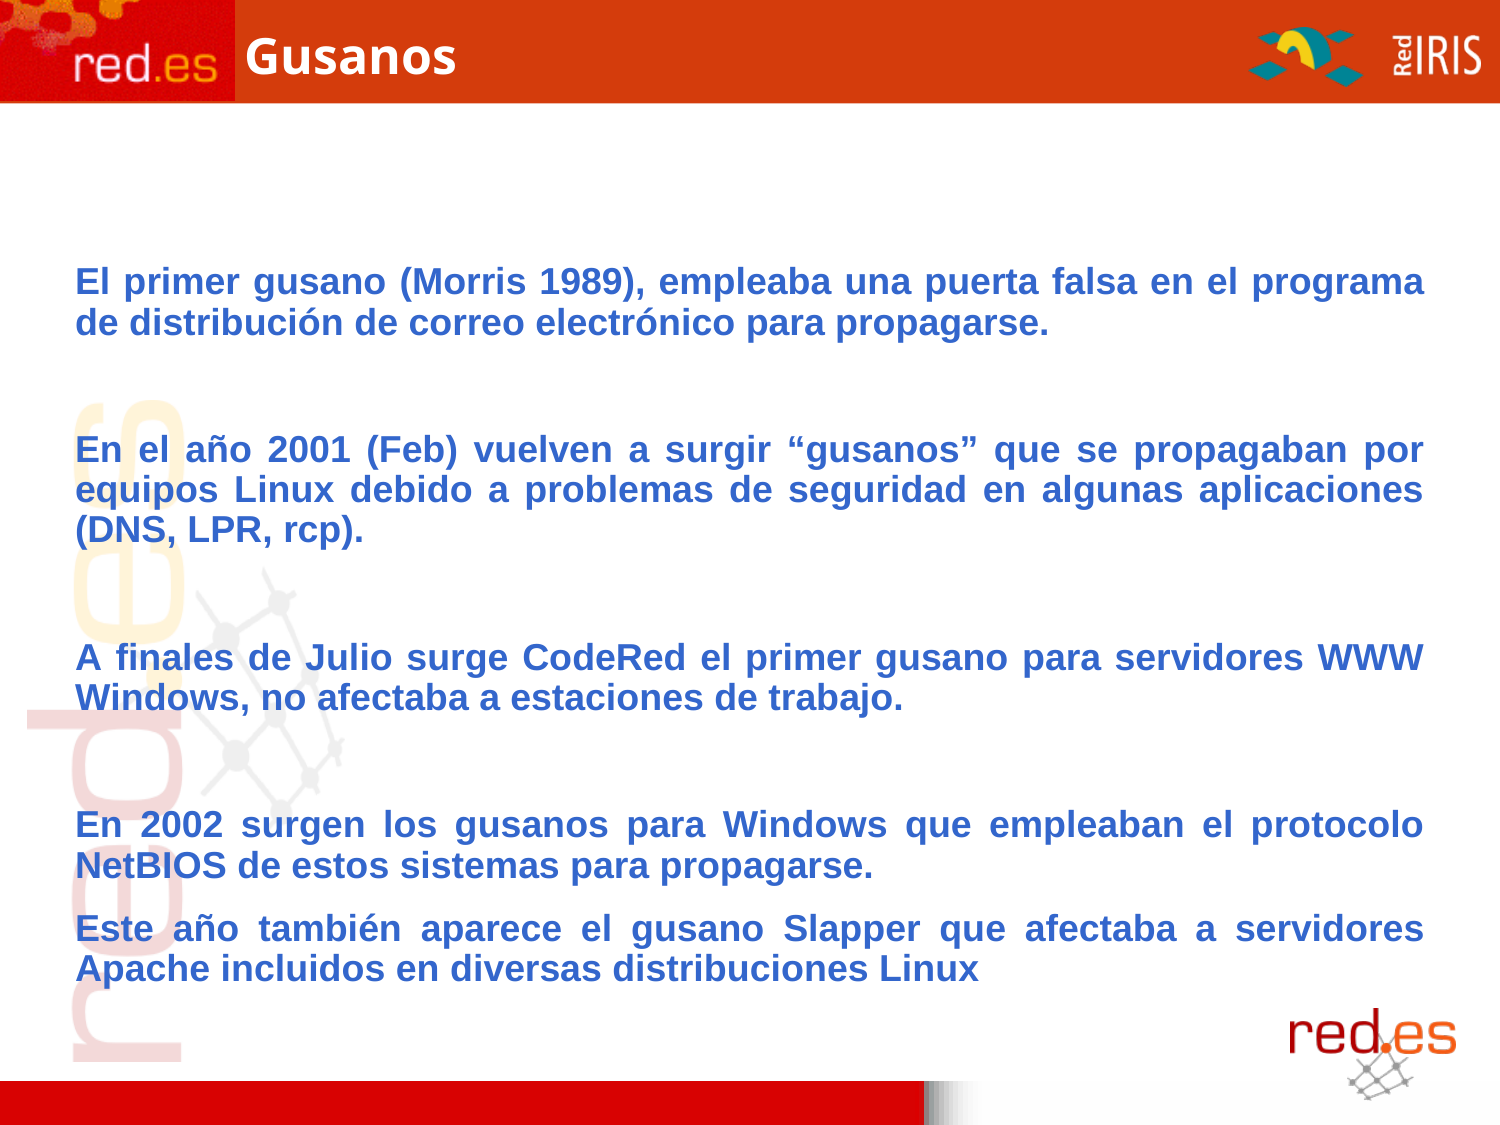

# Gusanos
El primer gusano (Morris 1989), empleaba una puerta falsa en el programa de distribución de correo electrónico para propagarse.
En el año 2001 (Feb) vuelven a surgir “gusanos” que se propagaban por equipos Linux debido a problemas de seguridad en algunas aplicaciones (DNS, LPR, rcp).
A finales de Julio surge CodeRed el primer gusano para servidores WWW Windows, no afectaba a estaciones de trabajo.
En 2002 surgen los gusanos para Windows que empleaban el protocolo NetBIOS de estos sistemas para propagarse.
Este año también aparece el gusano Slapper que afectaba a servidores Apache incluidos en diversas distribuciones Linux